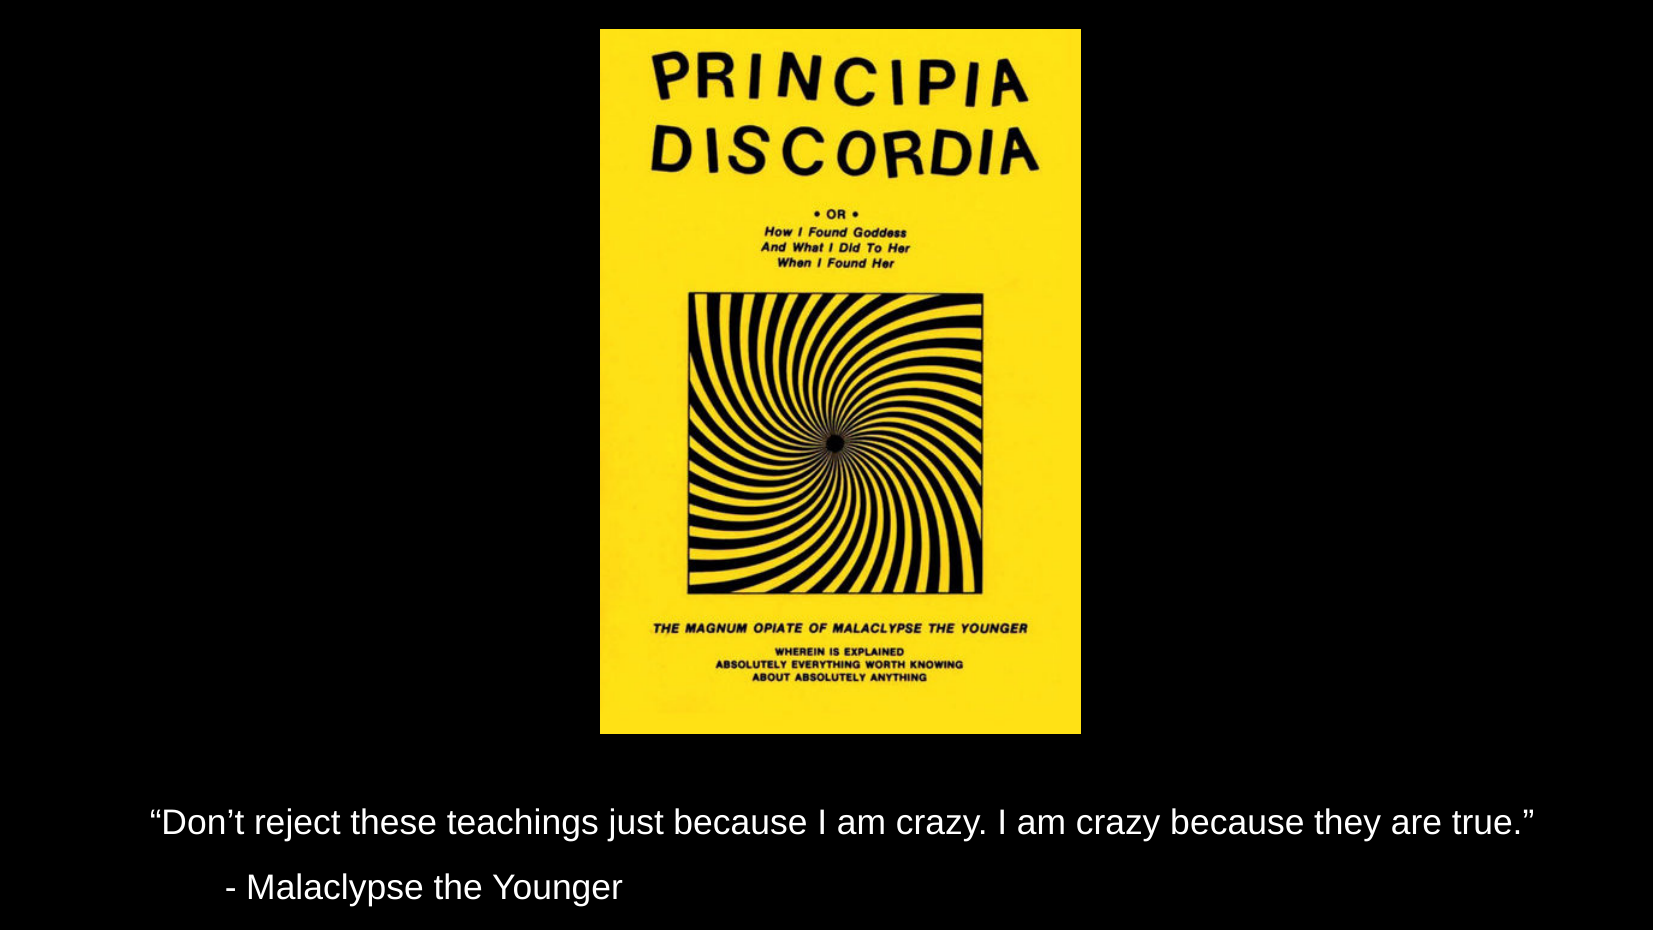

“Don’t reject these teachings just because I am crazy. I am crazy because they are true.”
	- Malaclypse the Younger